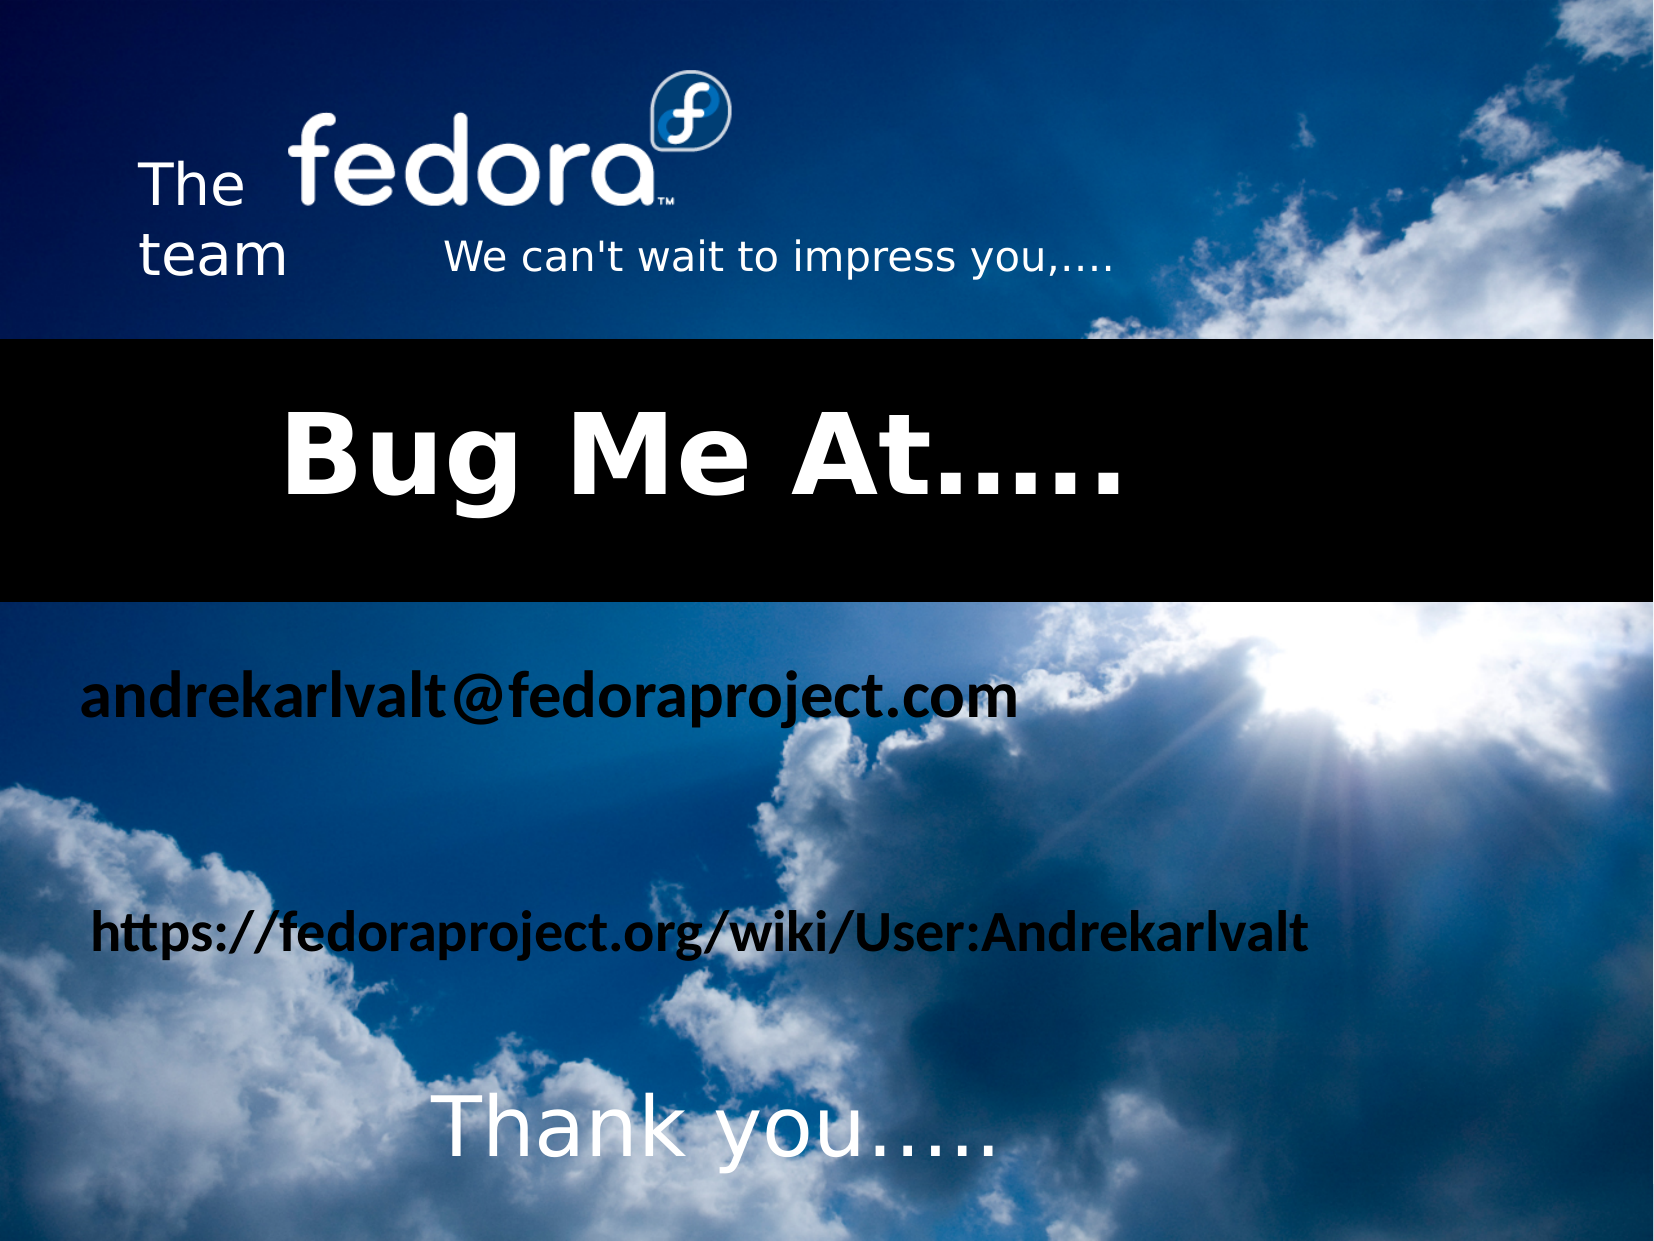

The team
We can't wait to impress you,….
Bug Me At…..
andrekarlvalt@fedoraproject.com
BUG ME AT…..
https://fedoraproject.org/wiki/User:Andrekarlvalt
Thank you…..